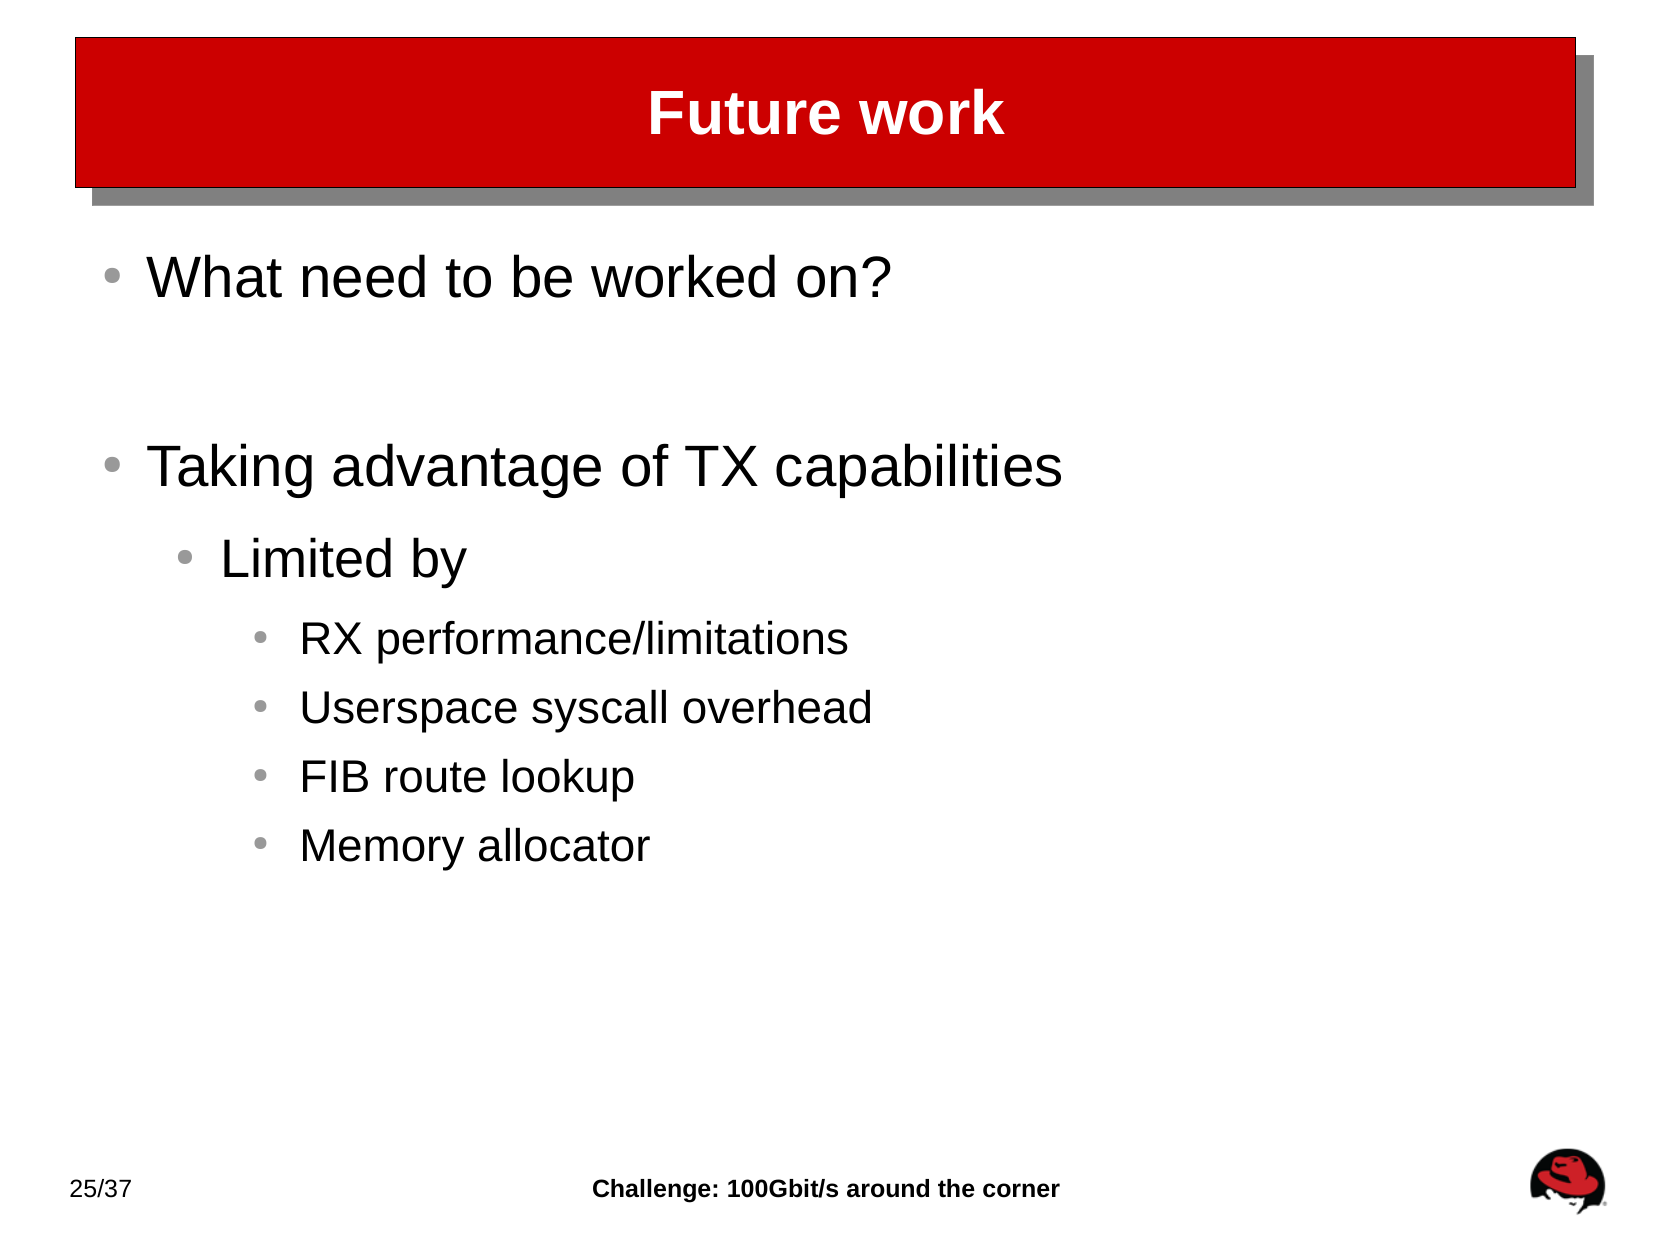

# Future work
What need to be worked on?
Taking advantage of TX capabilities
Limited by
RX performance/limitations
Userspace syscall overhead
FIB route lookup
Memory allocator